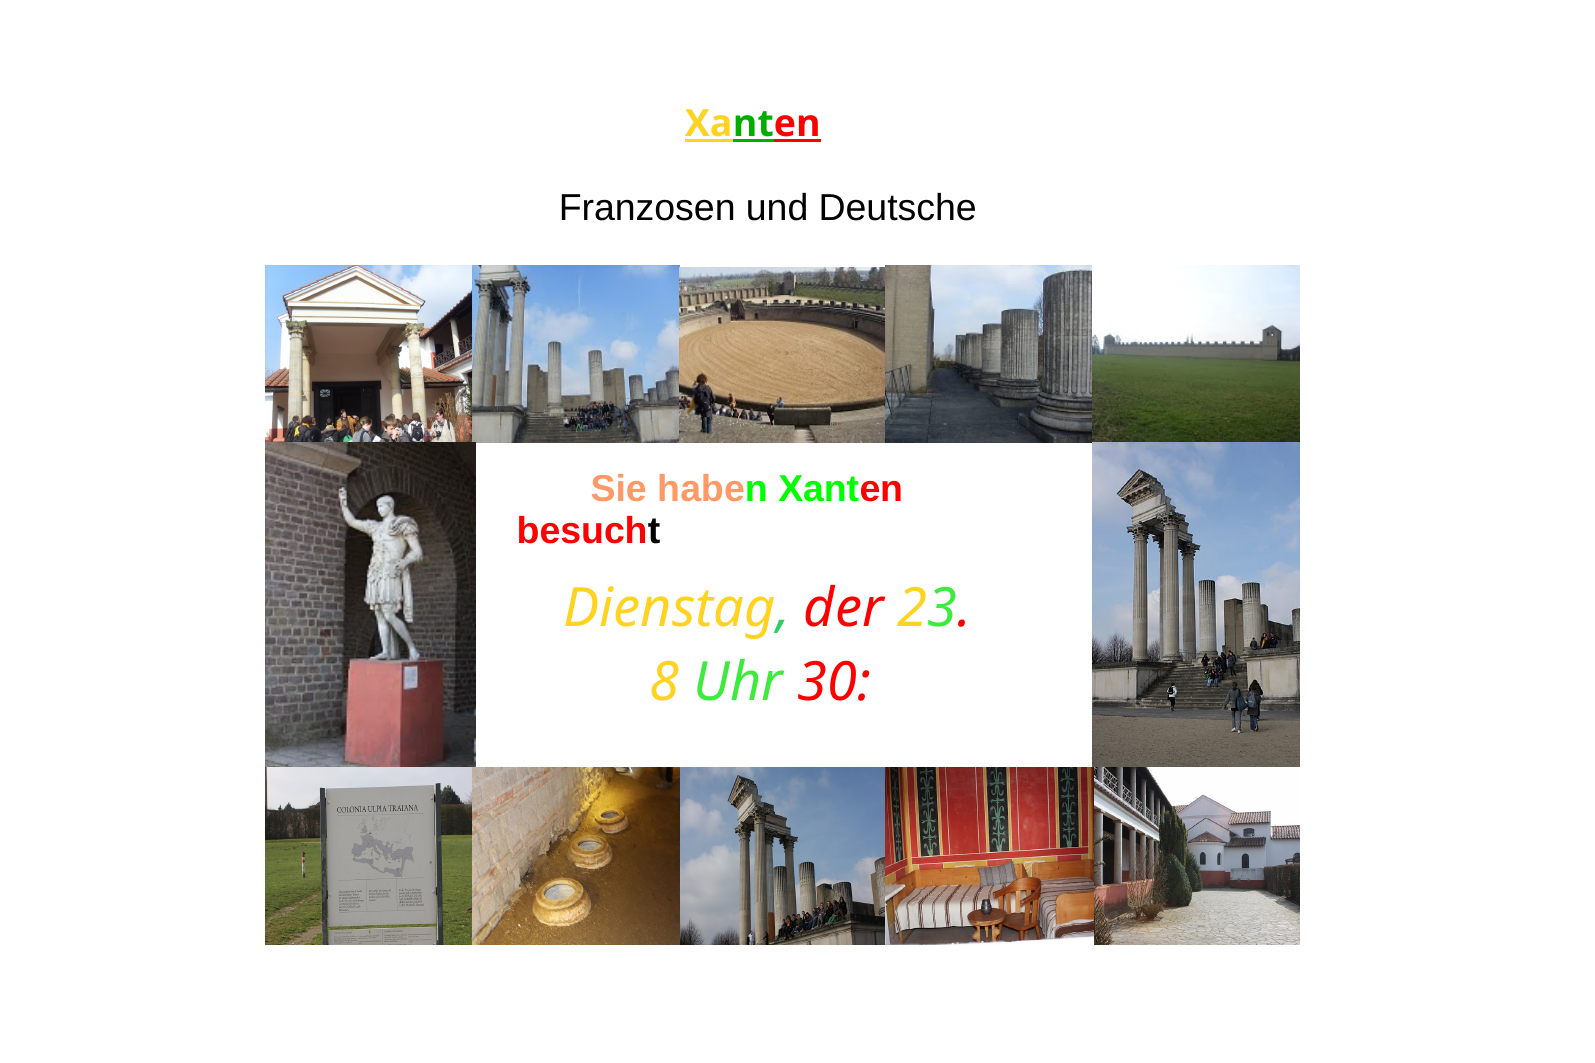

Xanten
Franzosen und Deutsche
	Sie haben Xanten besucht
Dienstag, der 23.
8 Uhr 30: